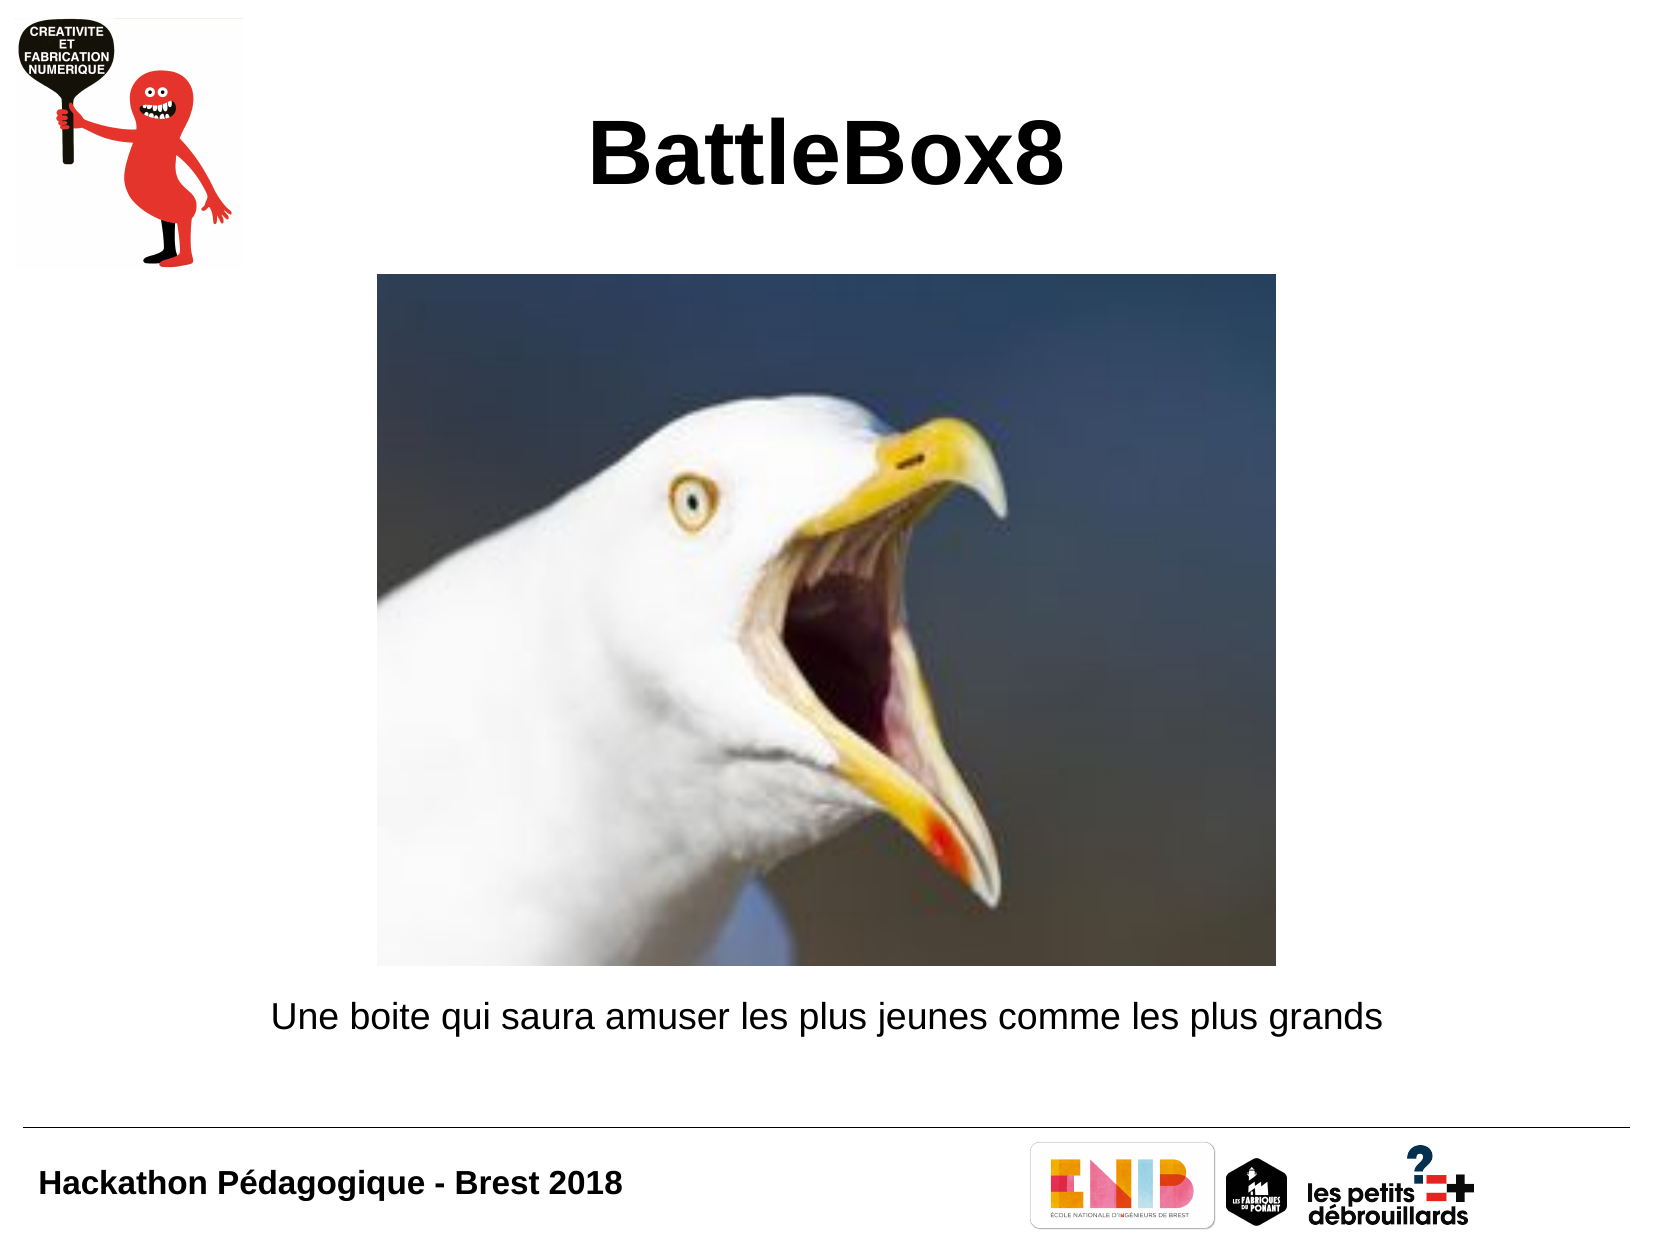

# BattleBox8
Une boite qui saura amuser les plus jeunes comme les plus grands
Hackathon Pédagogique - Brest 2018